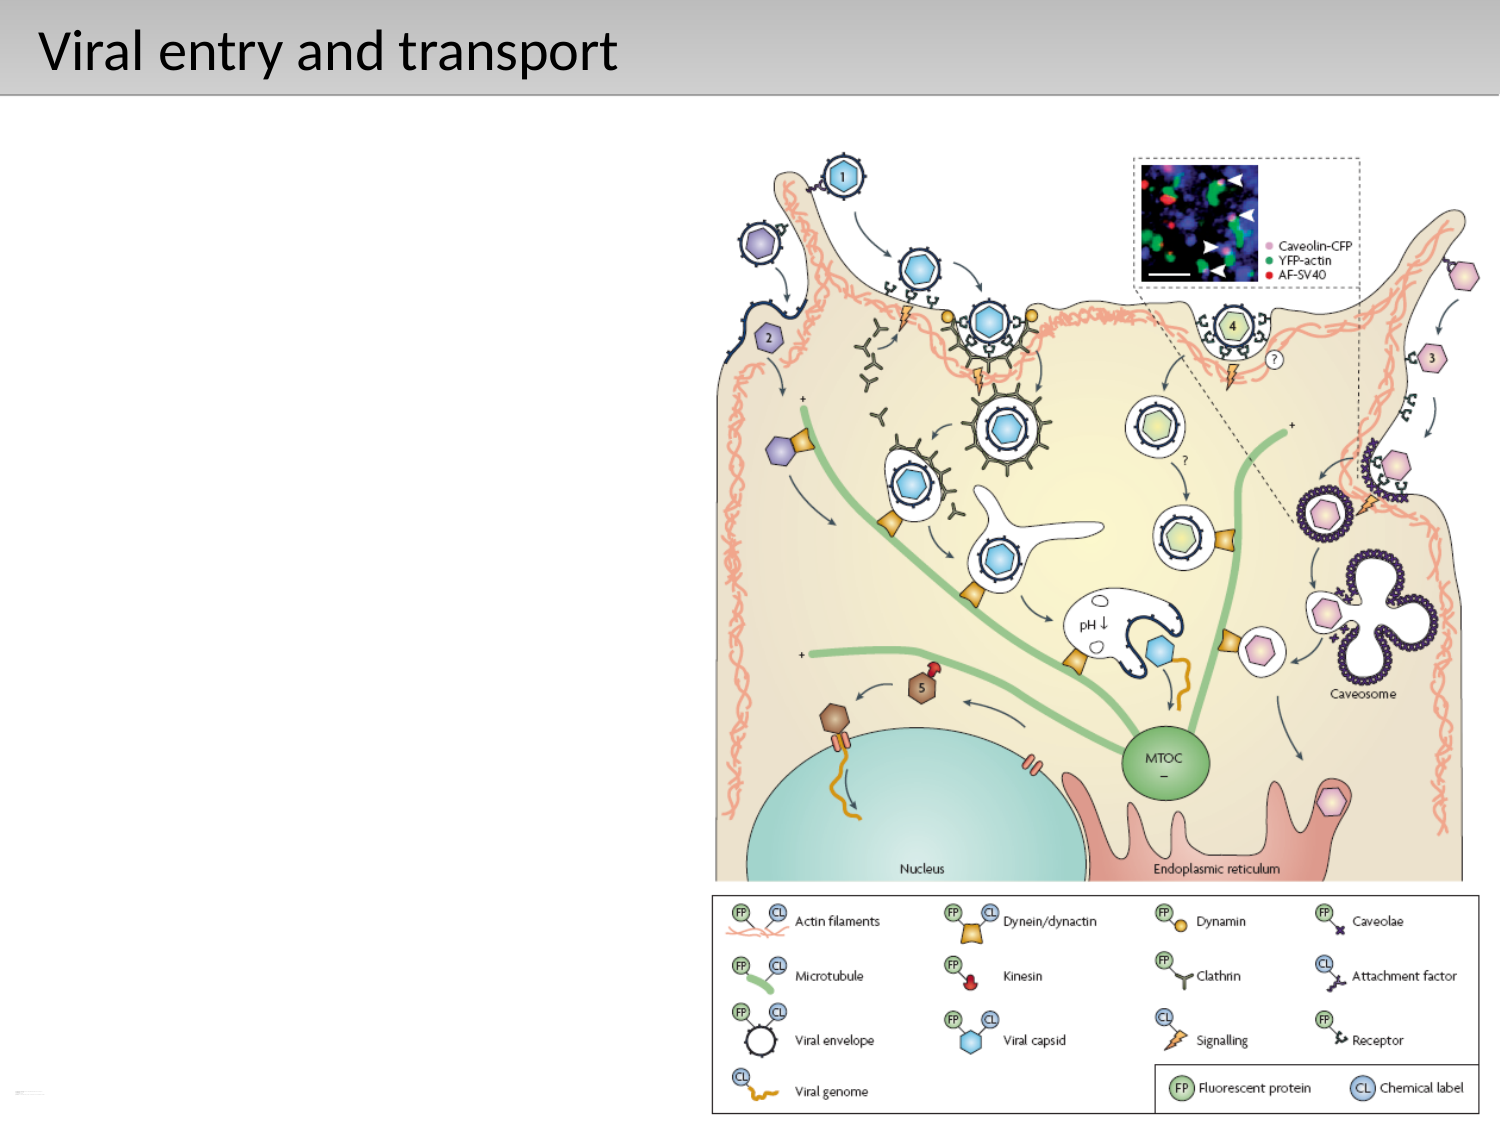

# Viral entry and transport
Viruses attach to the plasma membrane, surf on the cell surface or along the filopodia (and bind to specific receptors before entering the cell.
(1) clathrin-dependent caveolin-dependent
(2) directly fuse with the plasma membrane
(3) caveolin-dependent
(4) clathrin- and caveolin-independent
(5) viruses can be transported by dynein or dynactin along microtubules. From the MTOC, capsids can be transported by kinesin towards the replication
site of the nucleus